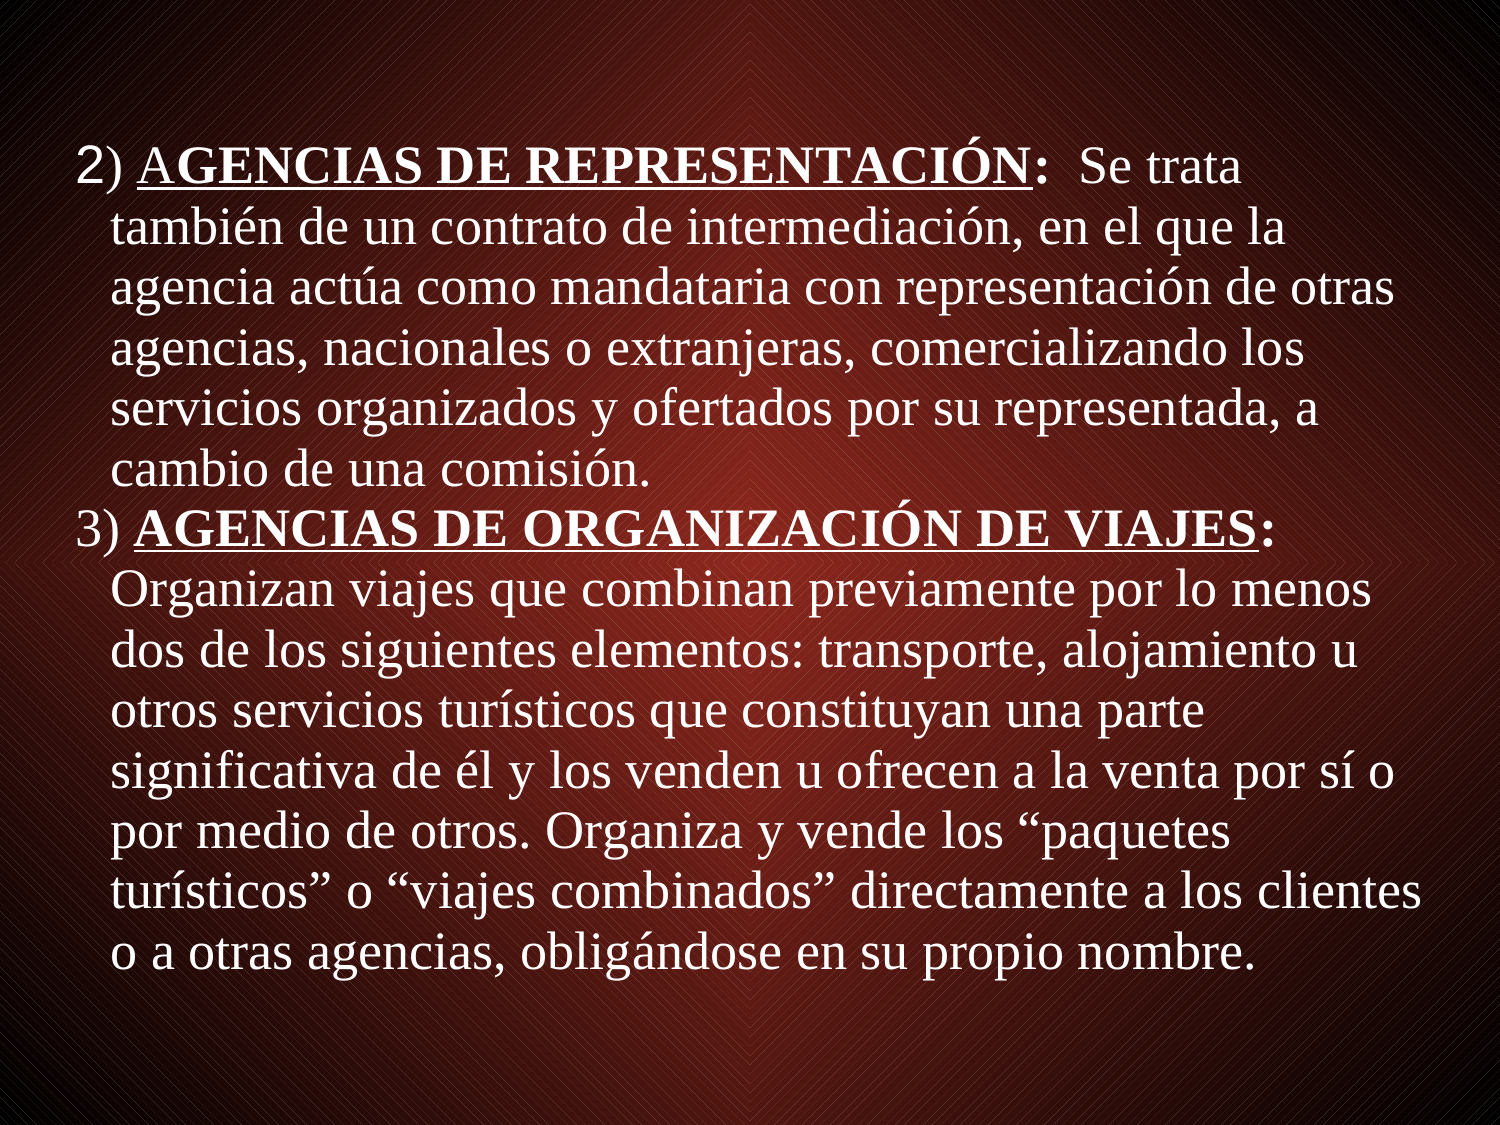

2) AGENCIAS DE REPRESENTACIÓN: Se trata también de un contrato de intermediación, en el que la agencia actúa como mandataria con representación de otras agencias, nacionales o extranjeras, comercializando los servicios organizados y ofertados por su representada, a cambio de una comisión.
3) AGENCIAS DE ORGANIZACIÓN DE VIAJES: Organizan viajes que combinan previamente por lo menos dos de los siguientes elementos: transporte, alojamiento u otros servicios turísticos que constituyan una parte significativa de él y los venden u ofrecen a la venta por sí o por medio de otros. Organiza y vende los “paquetes turísticos” o “viajes combinados” directamente a los clientes o a otras agencias, obligándose en su propio nombre.